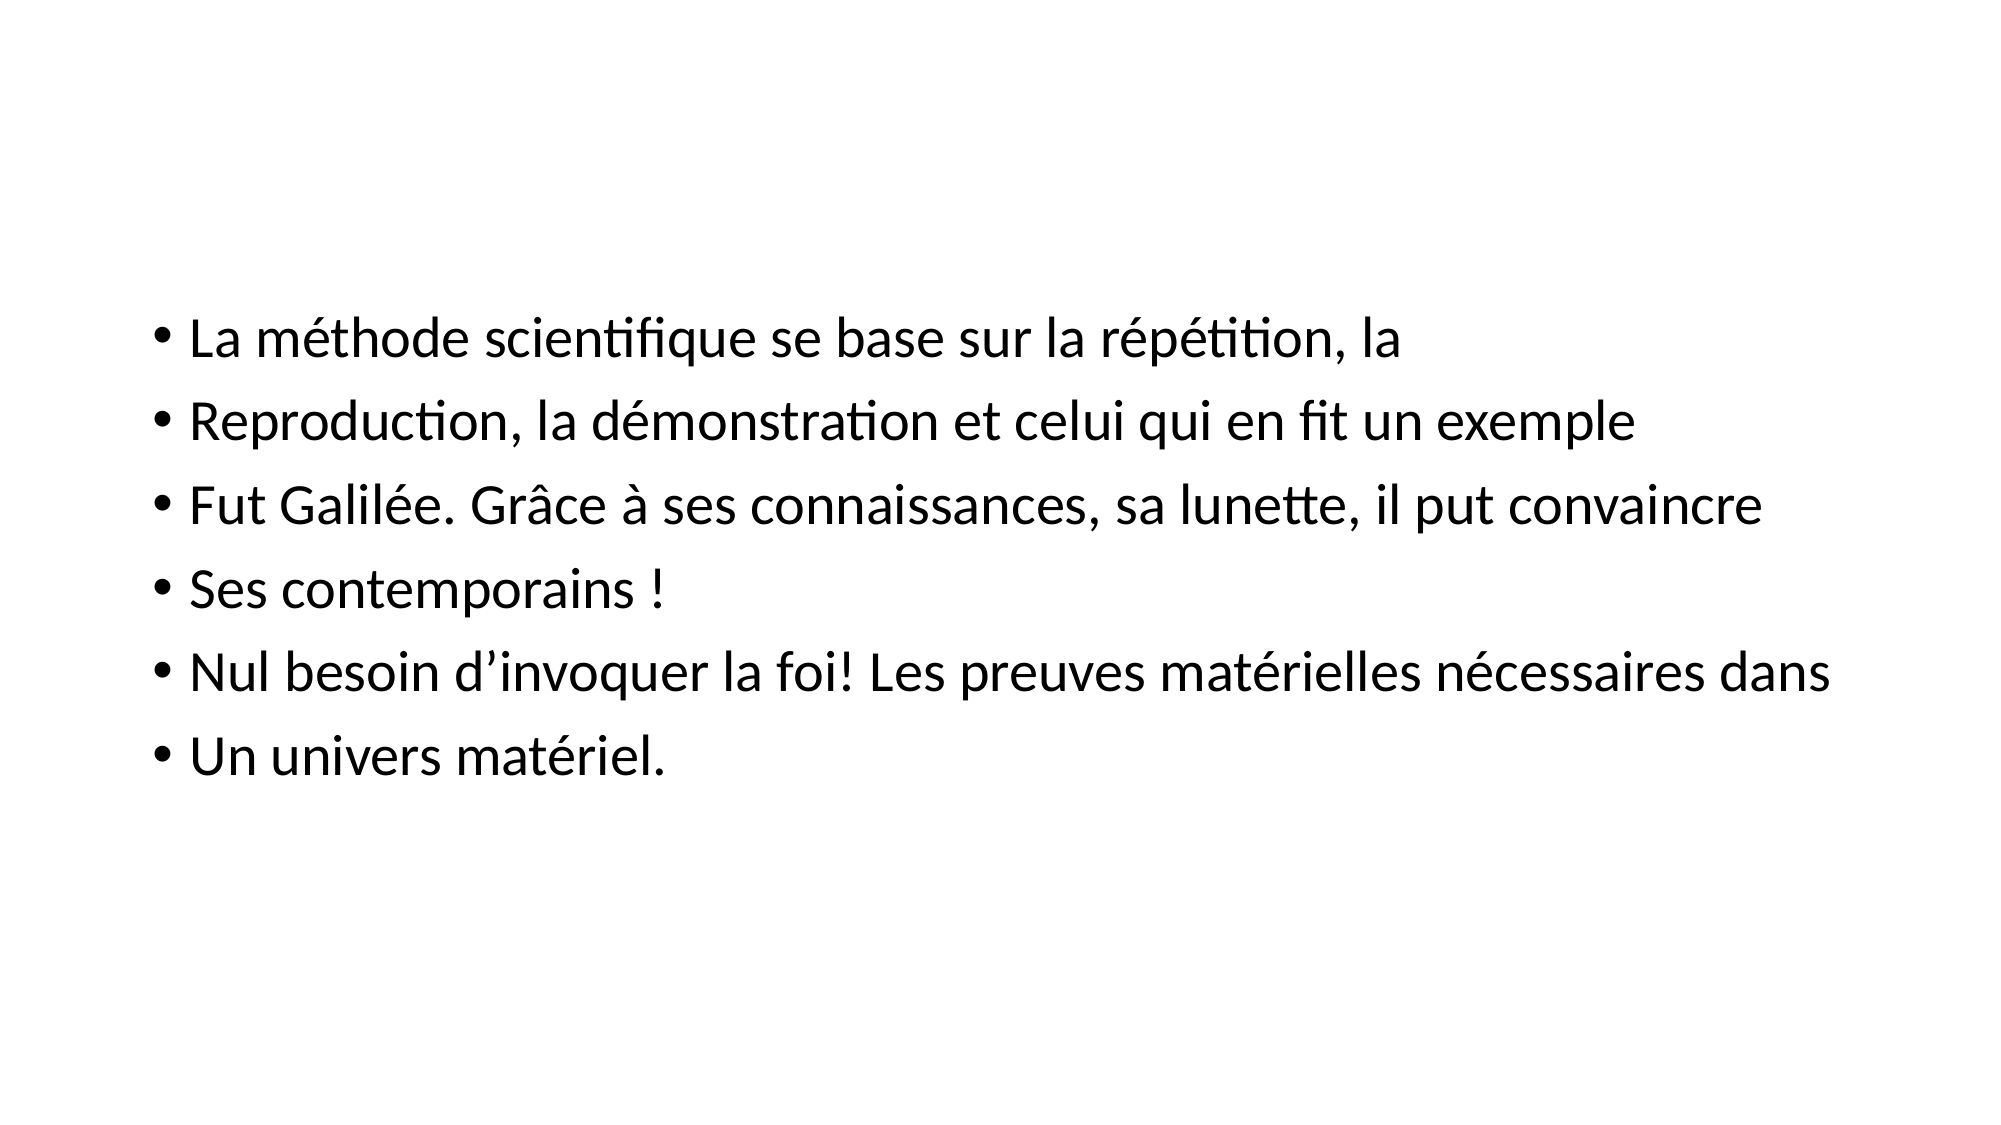

#
La méthode scientifique se base sur la répétition, la
Reproduction, la démonstration et celui qui en fit un exemple
Fut Galilée. Grâce à ses connaissances, sa lunette, il put convaincre
Ses contemporains !
Nul besoin d’invoquer la foi! Les preuves matérielles nécessaires dans
Un univers matériel.